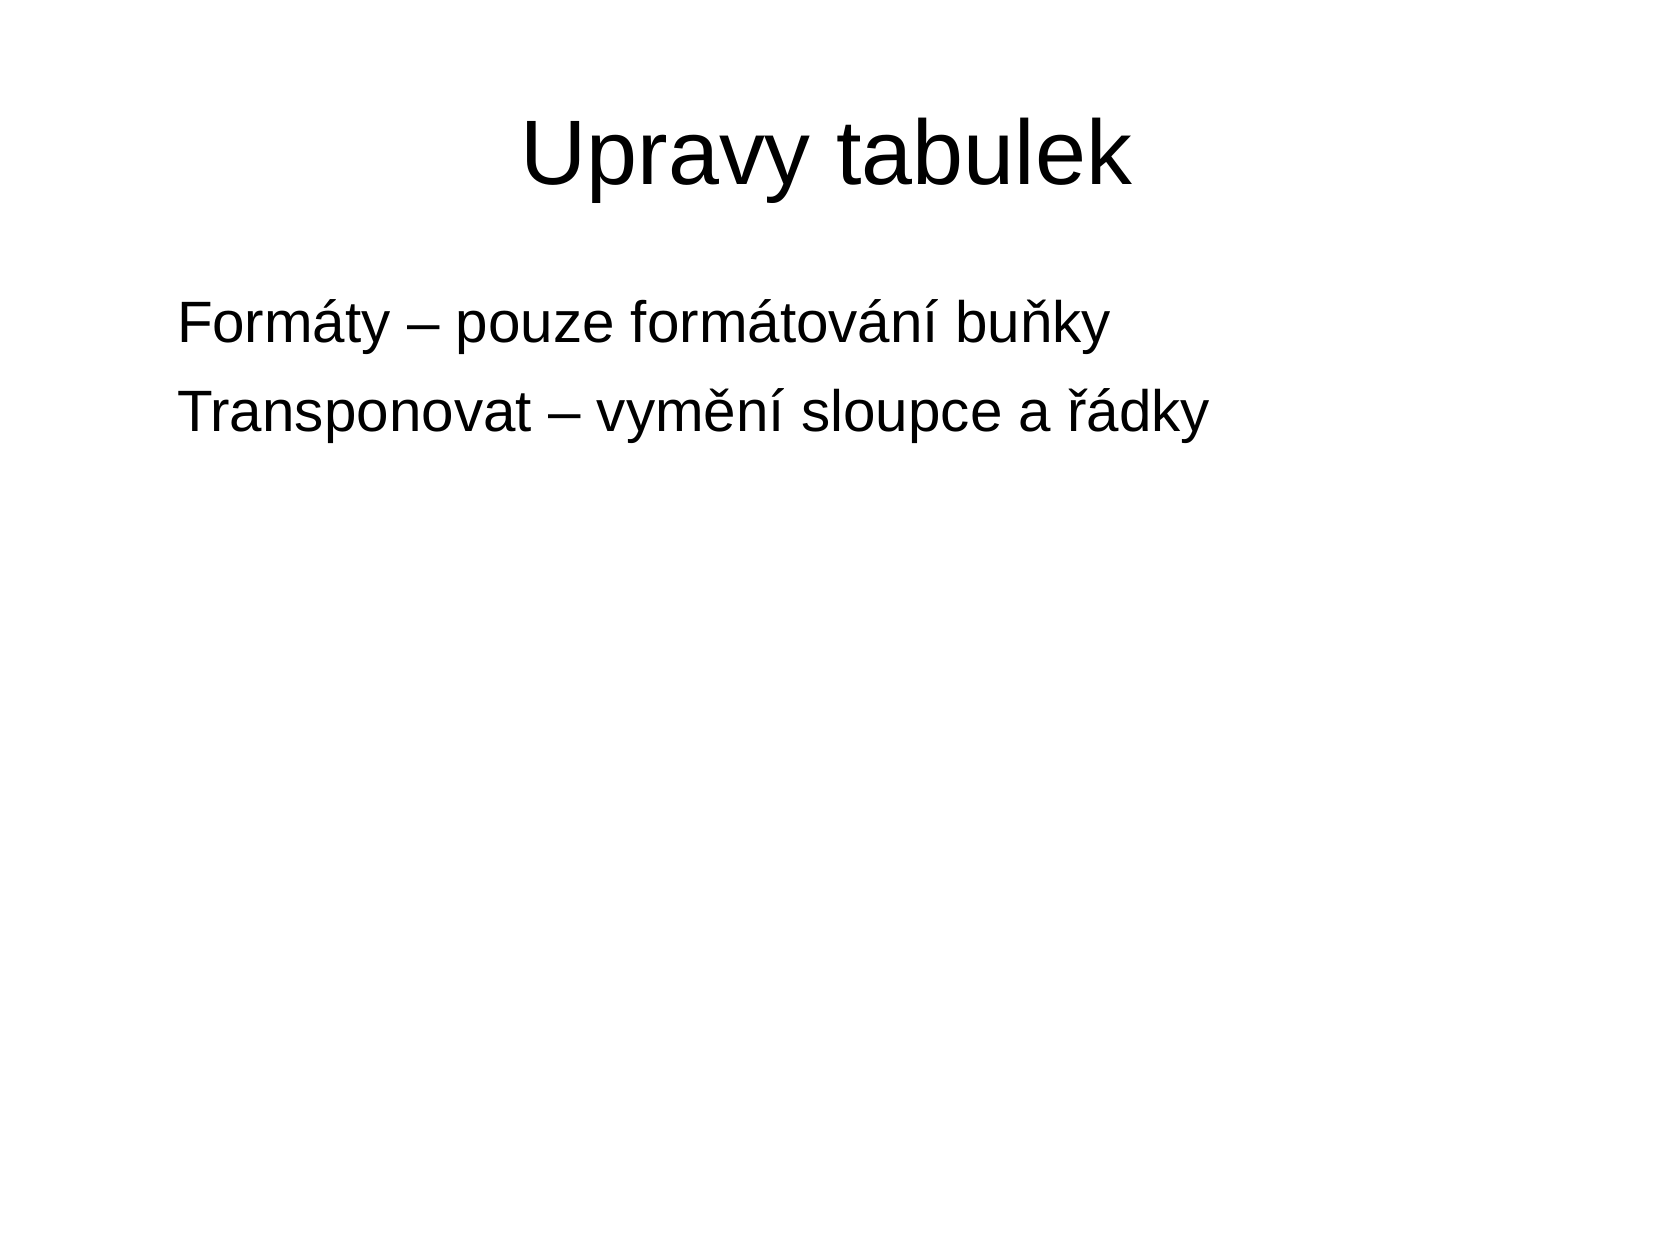

# Upravy tabulek
Formáty – pouze formátování buňky
Transponovat – vymění sloupce a řádky